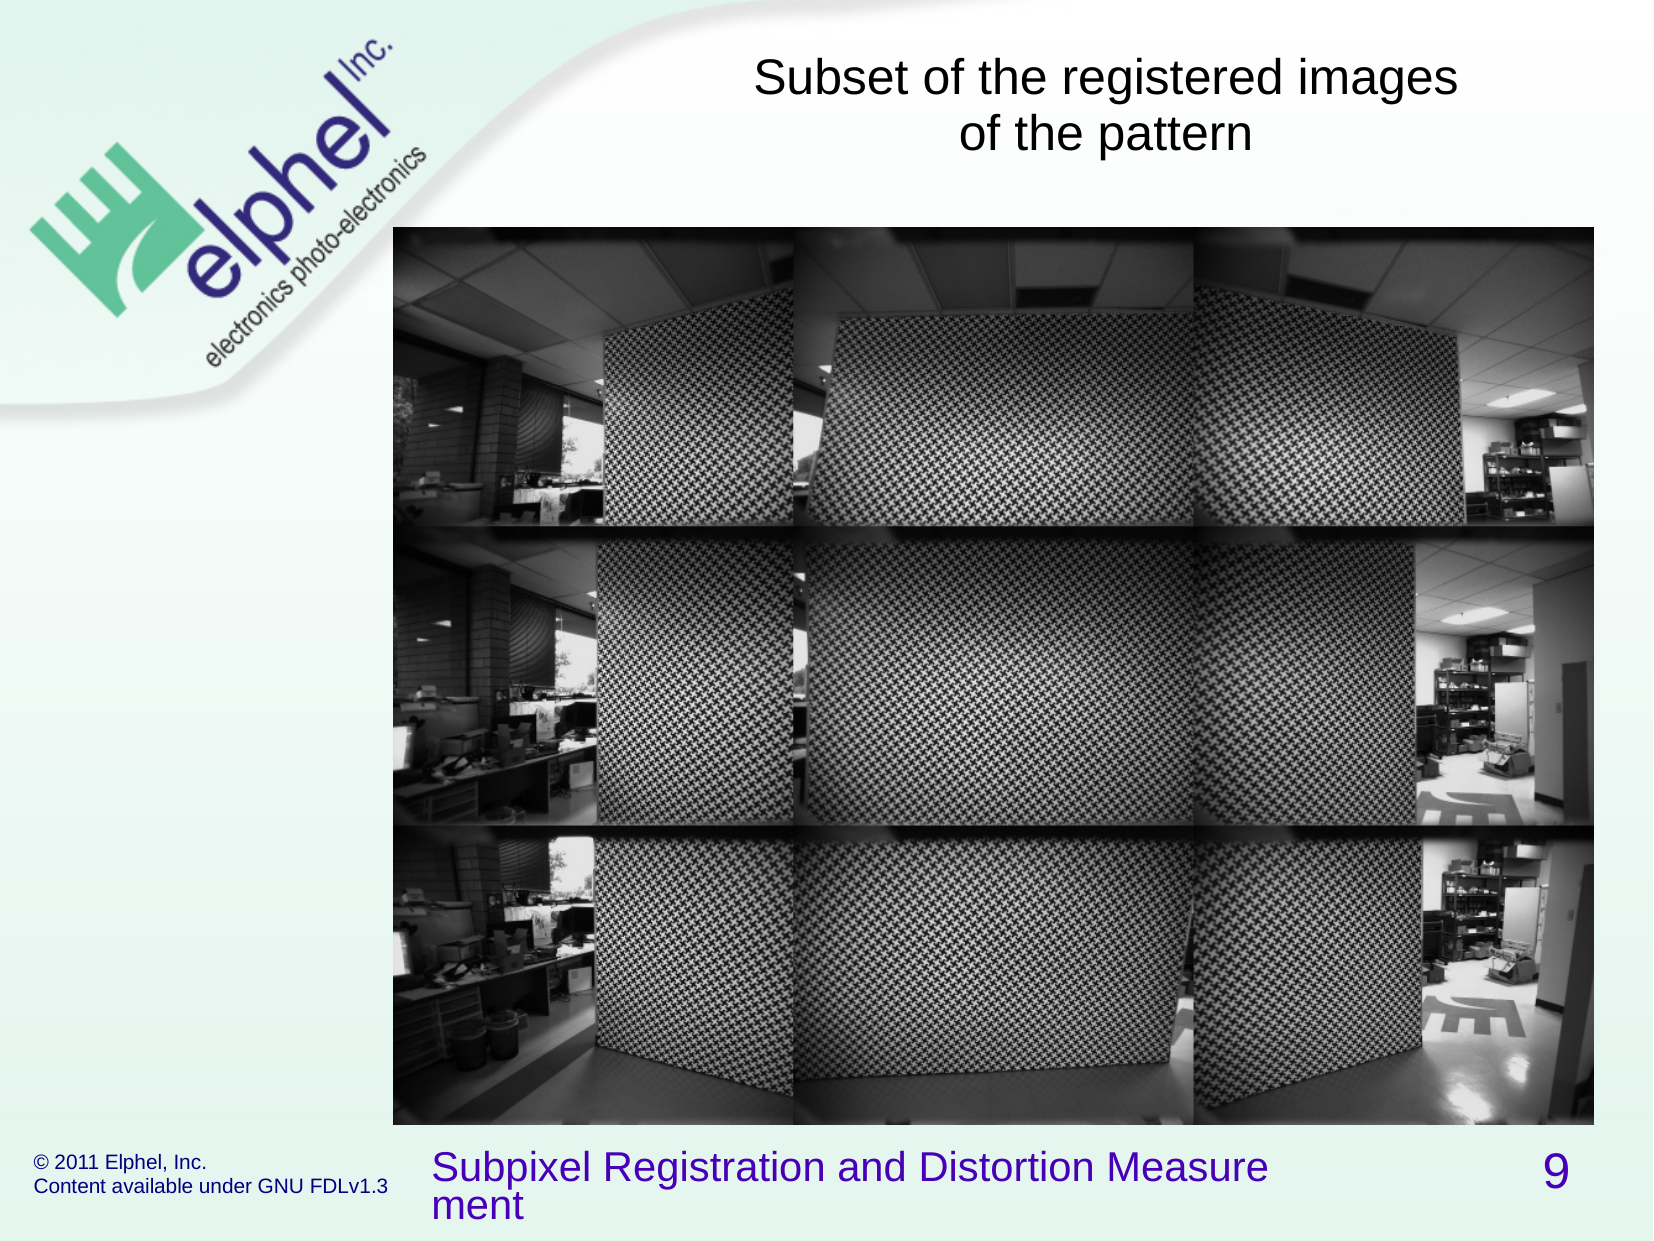

# Subset of the registered images of the pattern
Subpixel Registration and Distortion Measurement
9